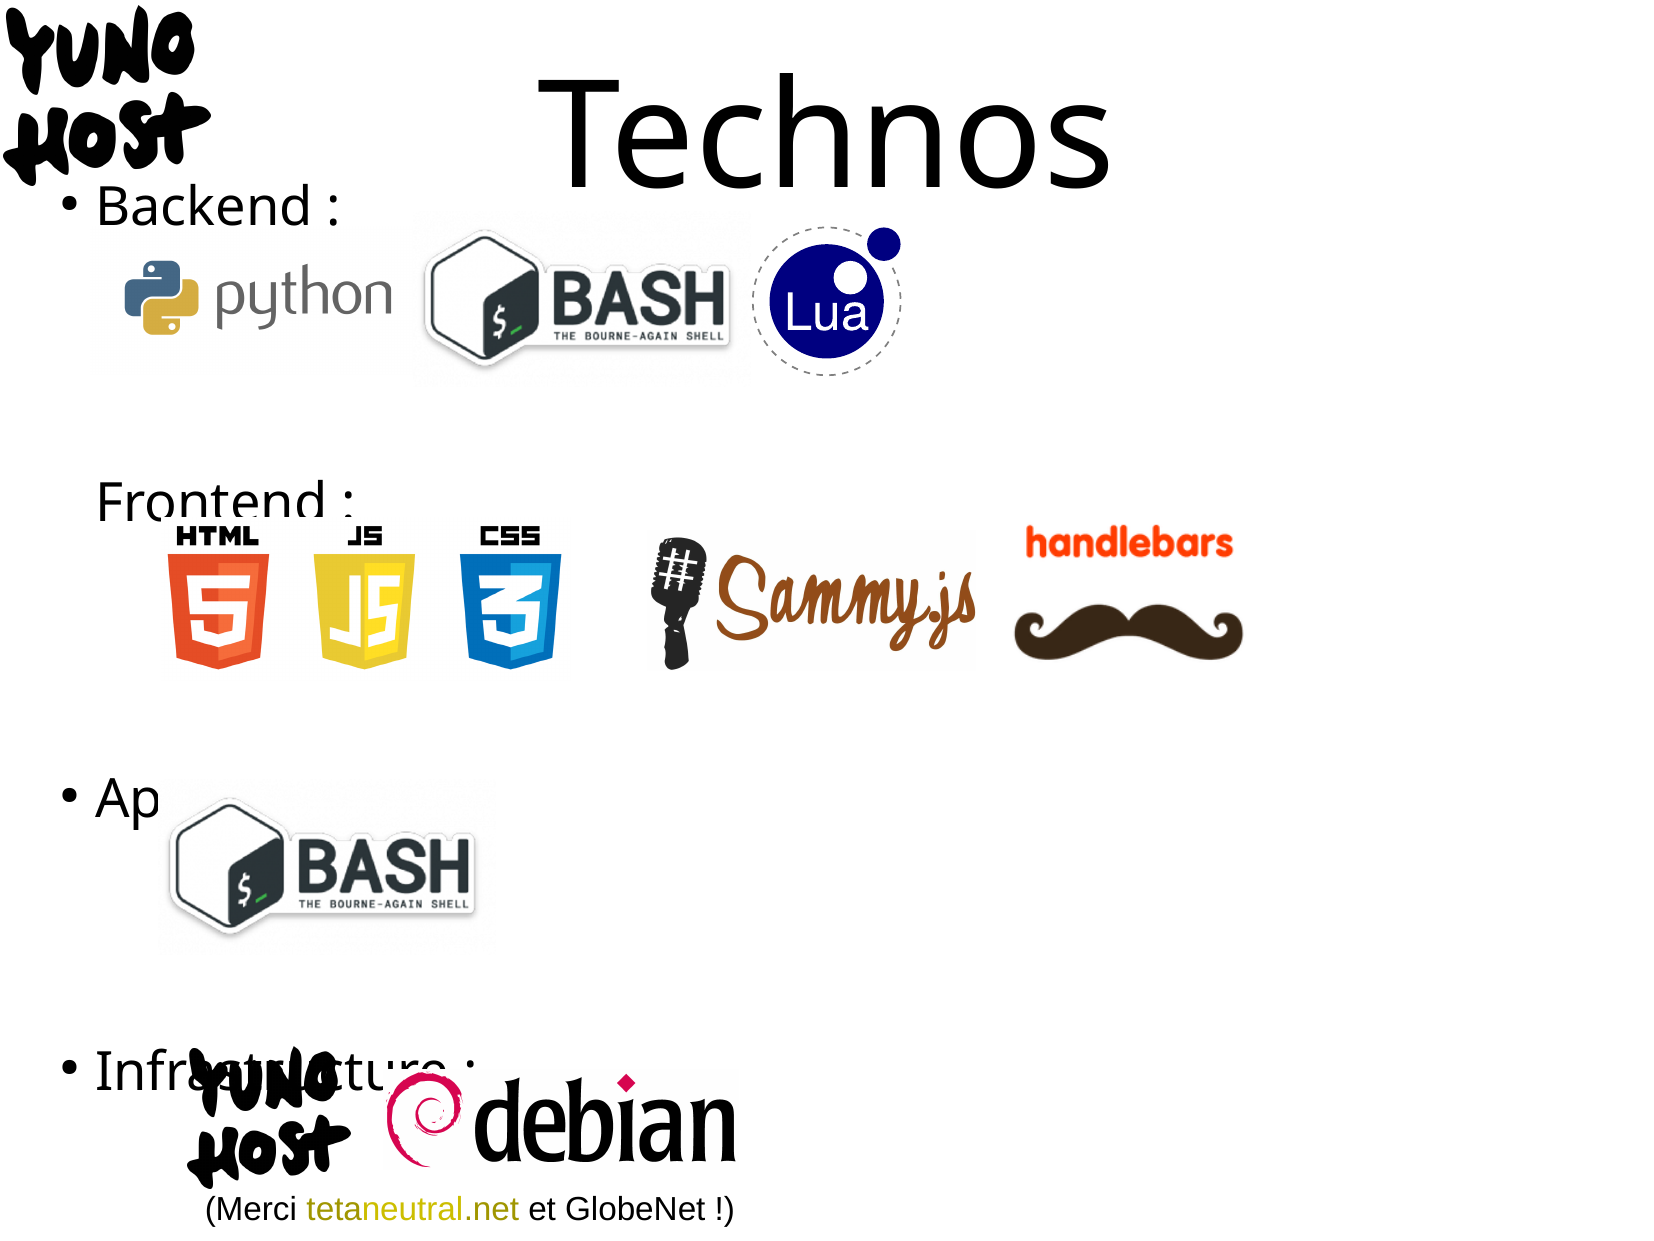

# Technos
Backend :
Frontend :
Apps :
Infrastructure :
(Merci tetaneutral.net et GlobeNet !)